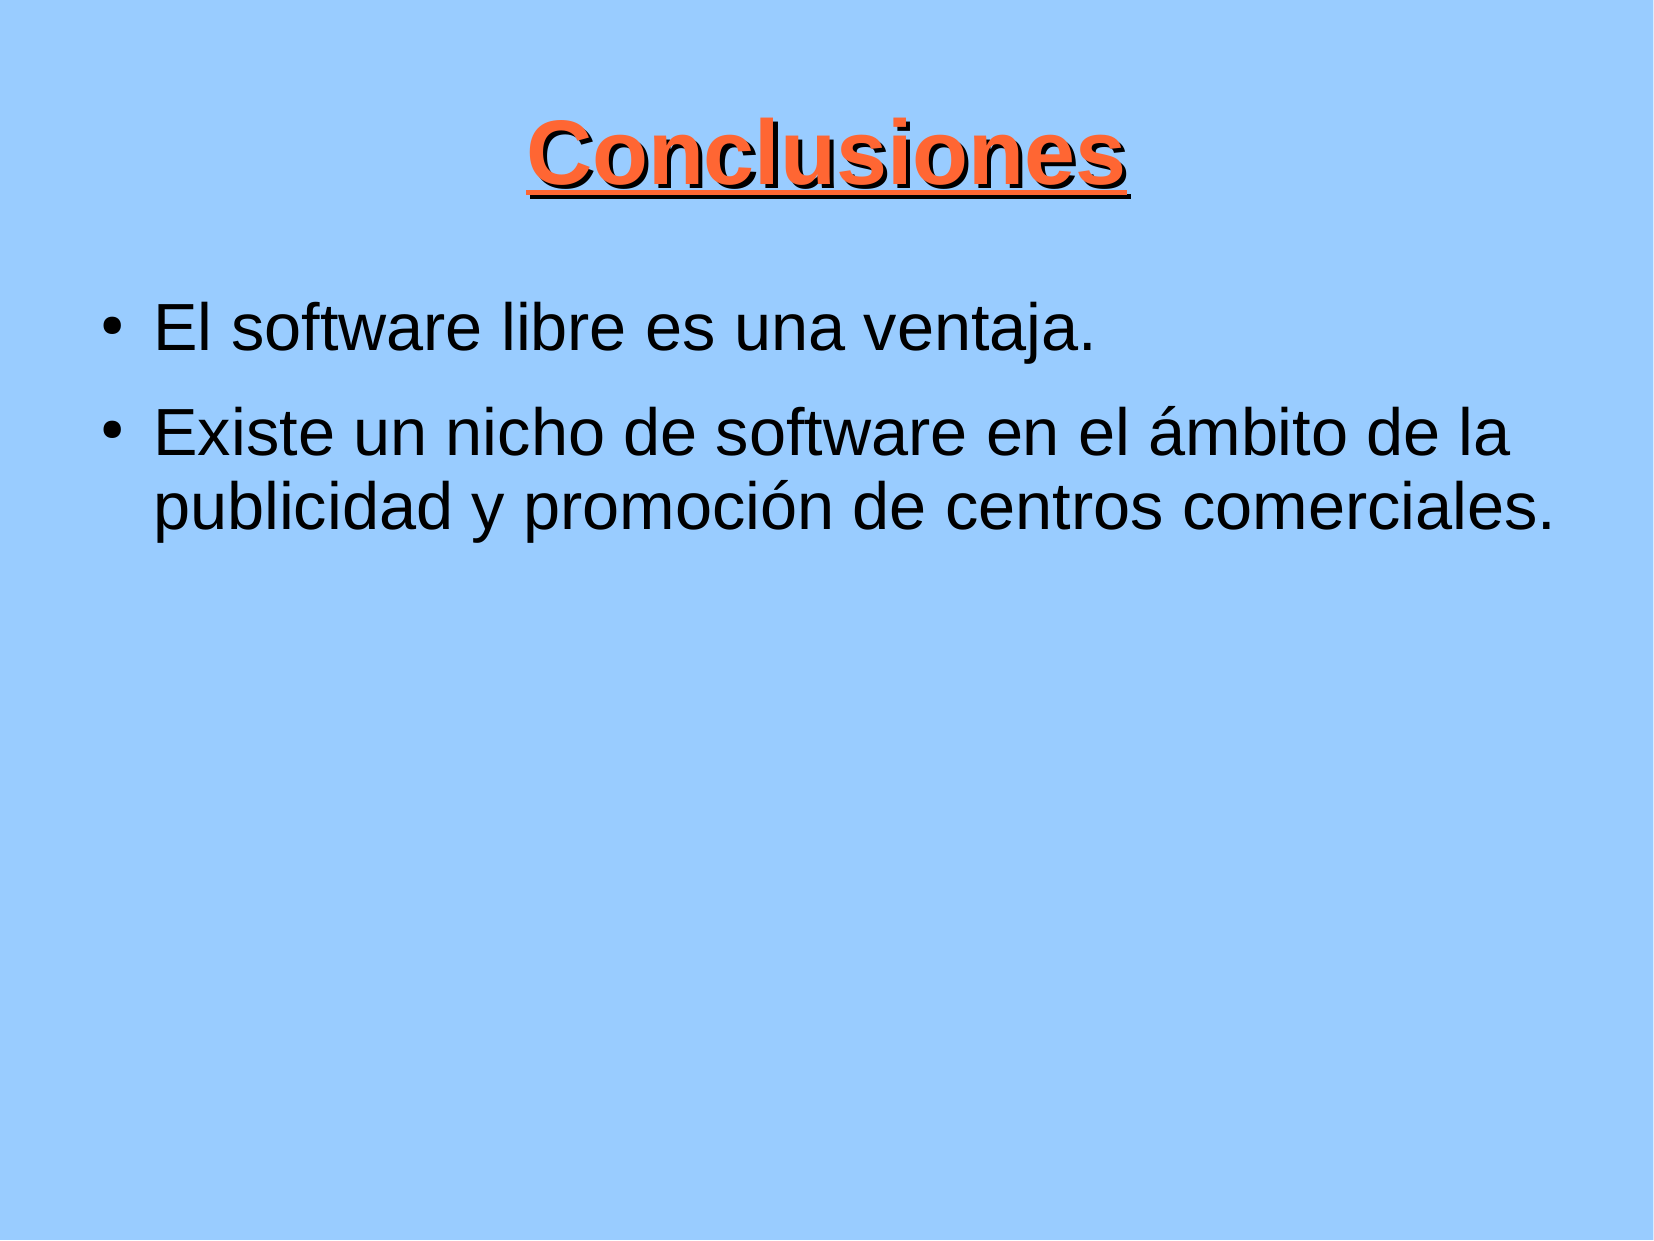

# Conclusiones
El software libre es una ventaja.
Existe un nicho de software en el ámbito de la publicidad y promoción de centros comerciales.